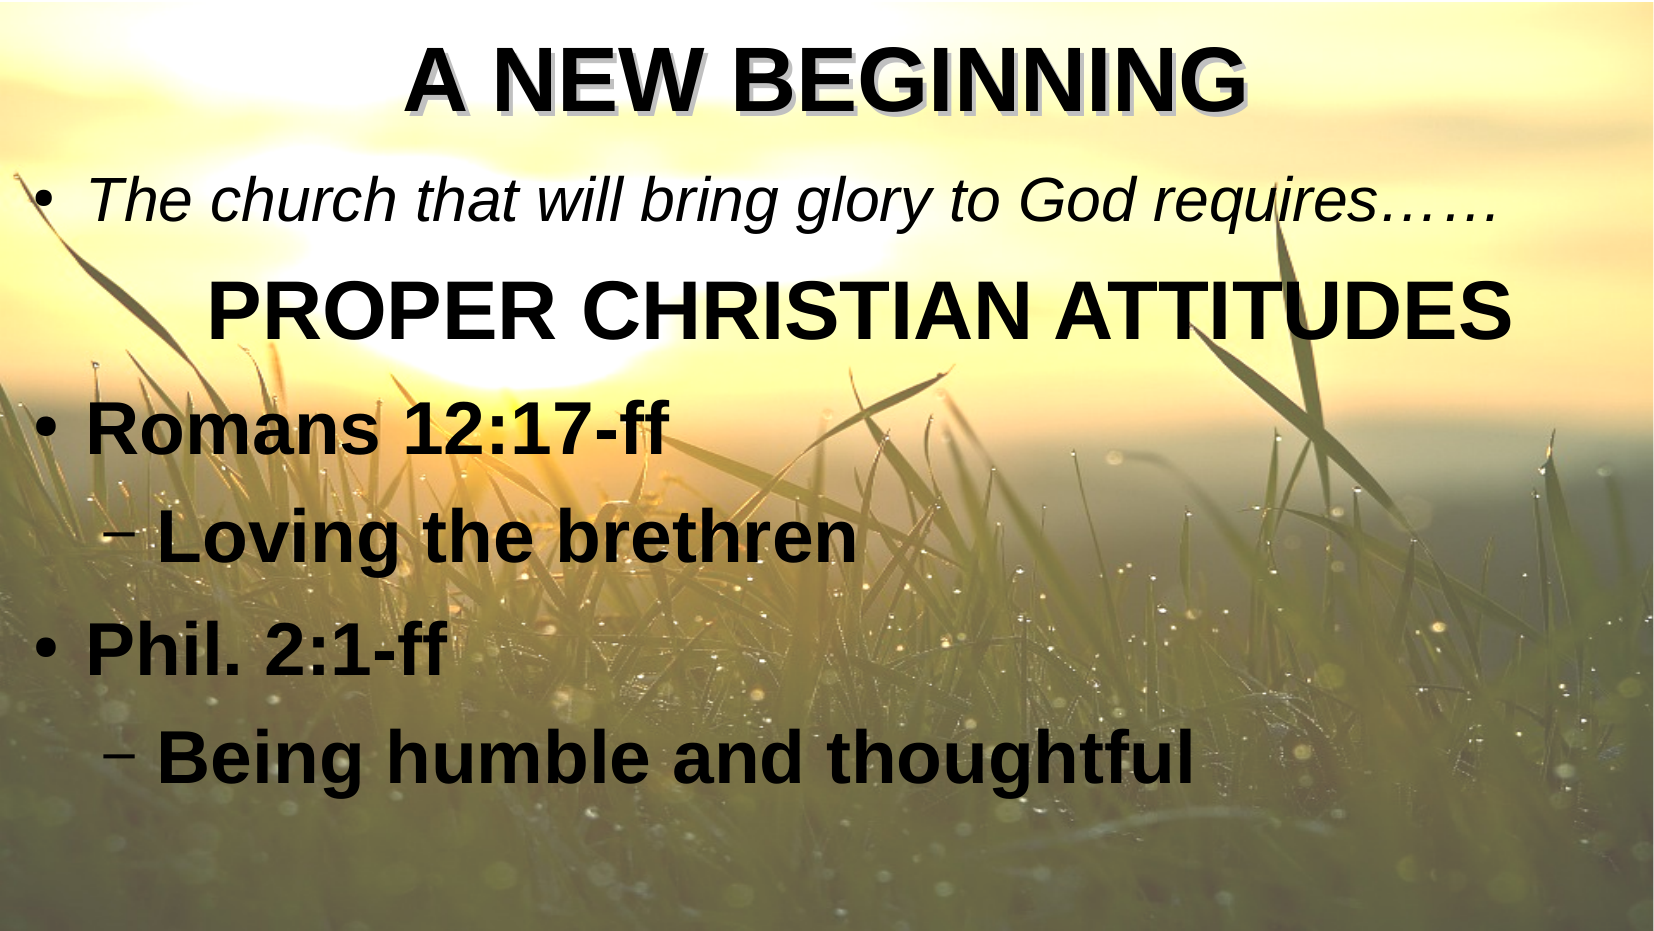

# A NEW BEGINNING
The church that will bring glory to God requires……
PROPER CHRISTIAN ATTITUDES
Romans 12:17-ff
Loving the brethren
Phil. 2:1-ff
Being humble and thoughtful